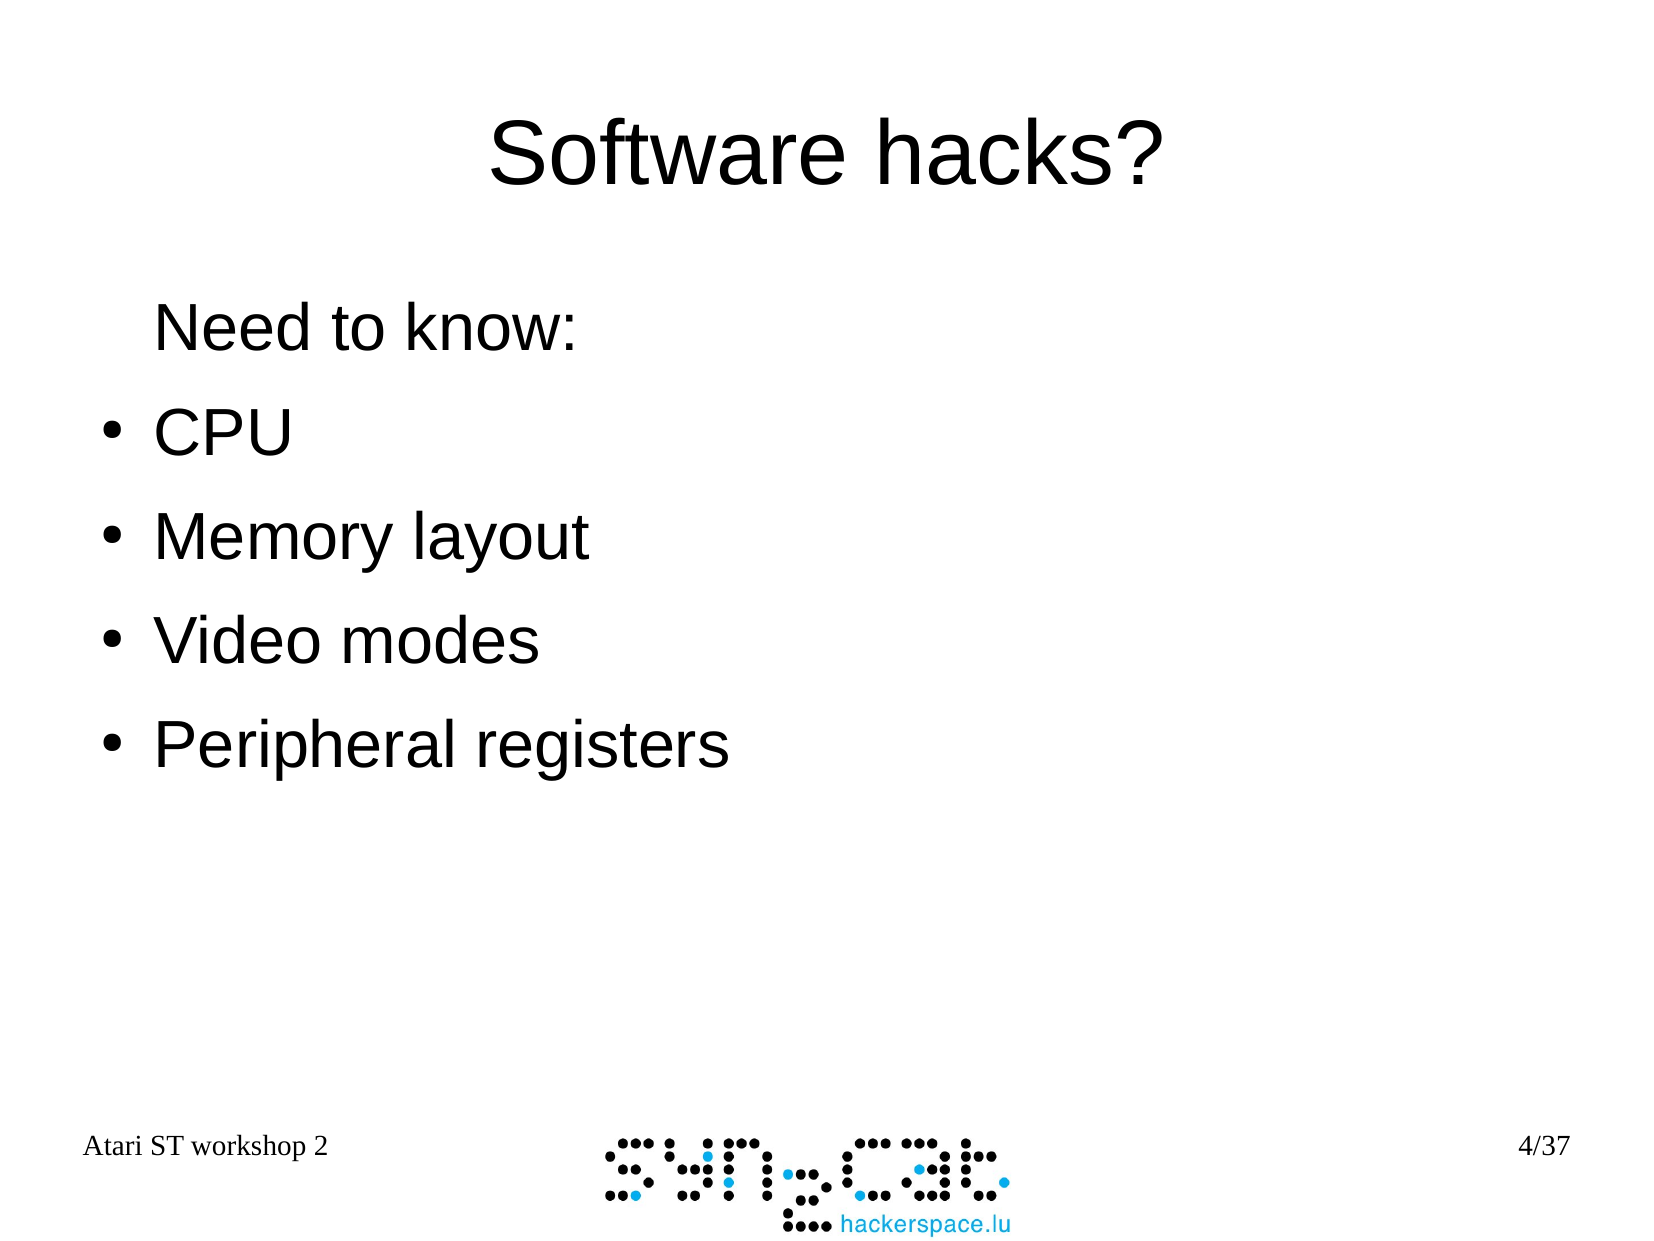

# Software hacks?
Need to know:
CPU
Memory layout
Video modes
Peripheral registers
4